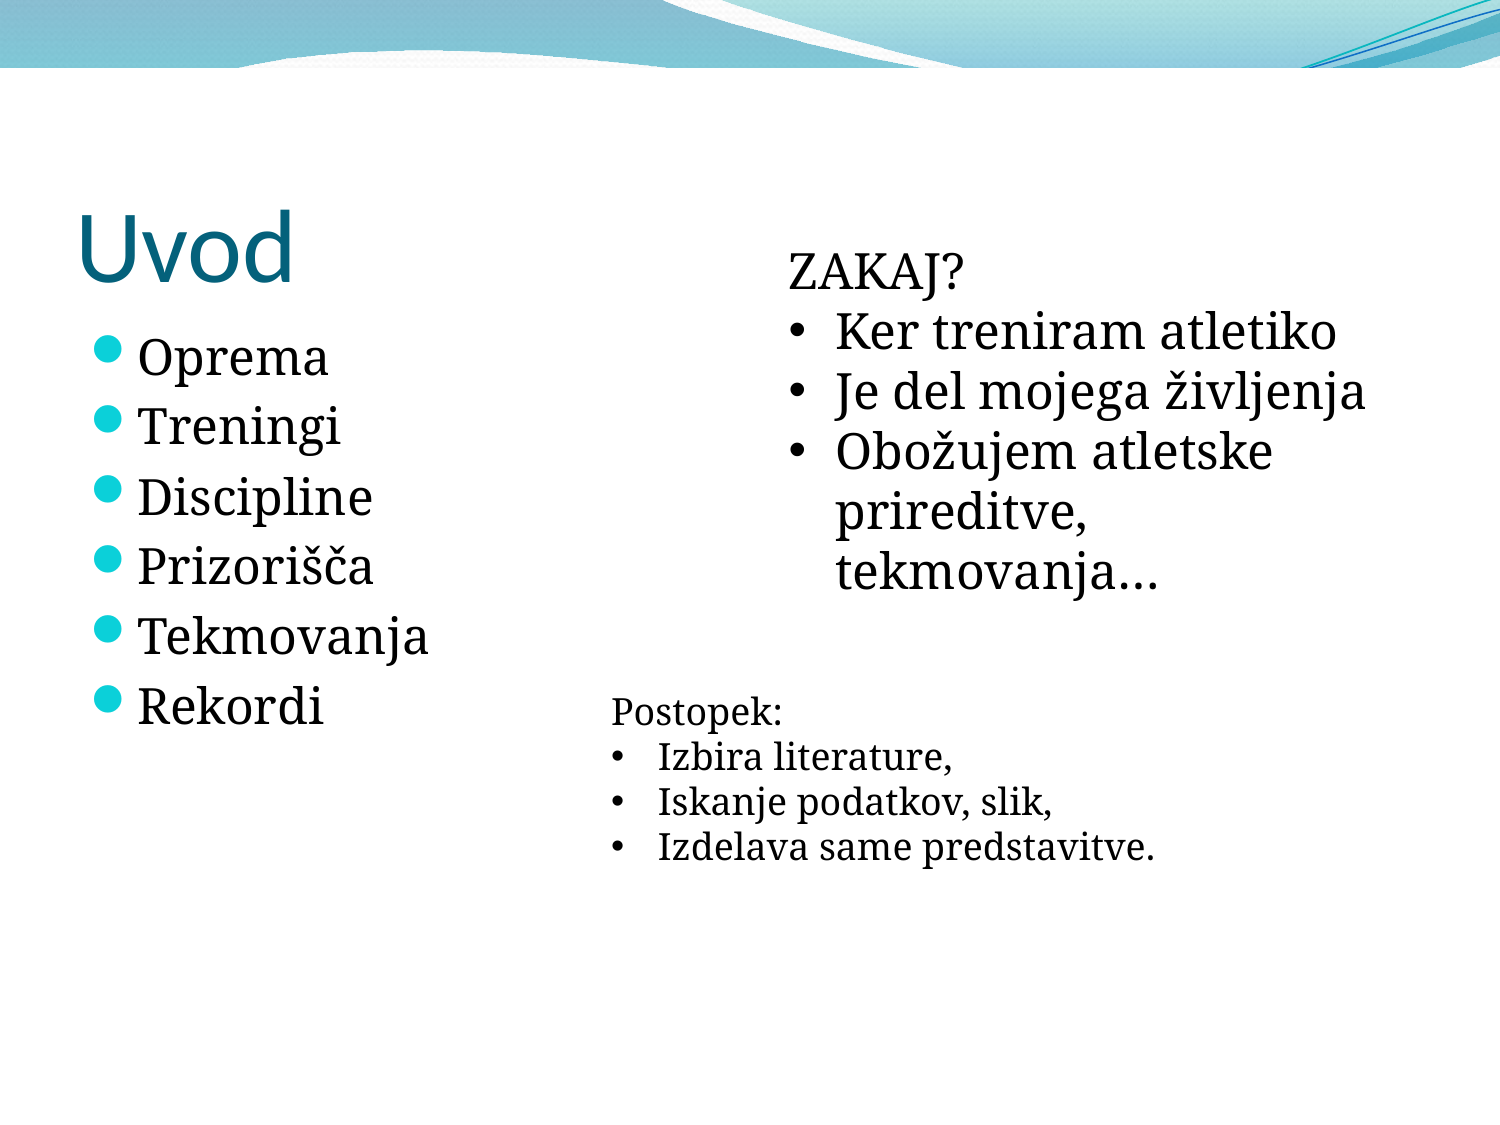

# Uvod
ZAKAJ?
Ker treniram atletiko
Je del mojega življenja
Obožujem atletske prireditve, tekmovanja…
Oprema
Treningi
Discipline
Prizorišča
Tekmovanja
Rekordi
Postopek:
Izbira literature,
Iskanje podatkov, slik,
Izdelava same predstavitve.